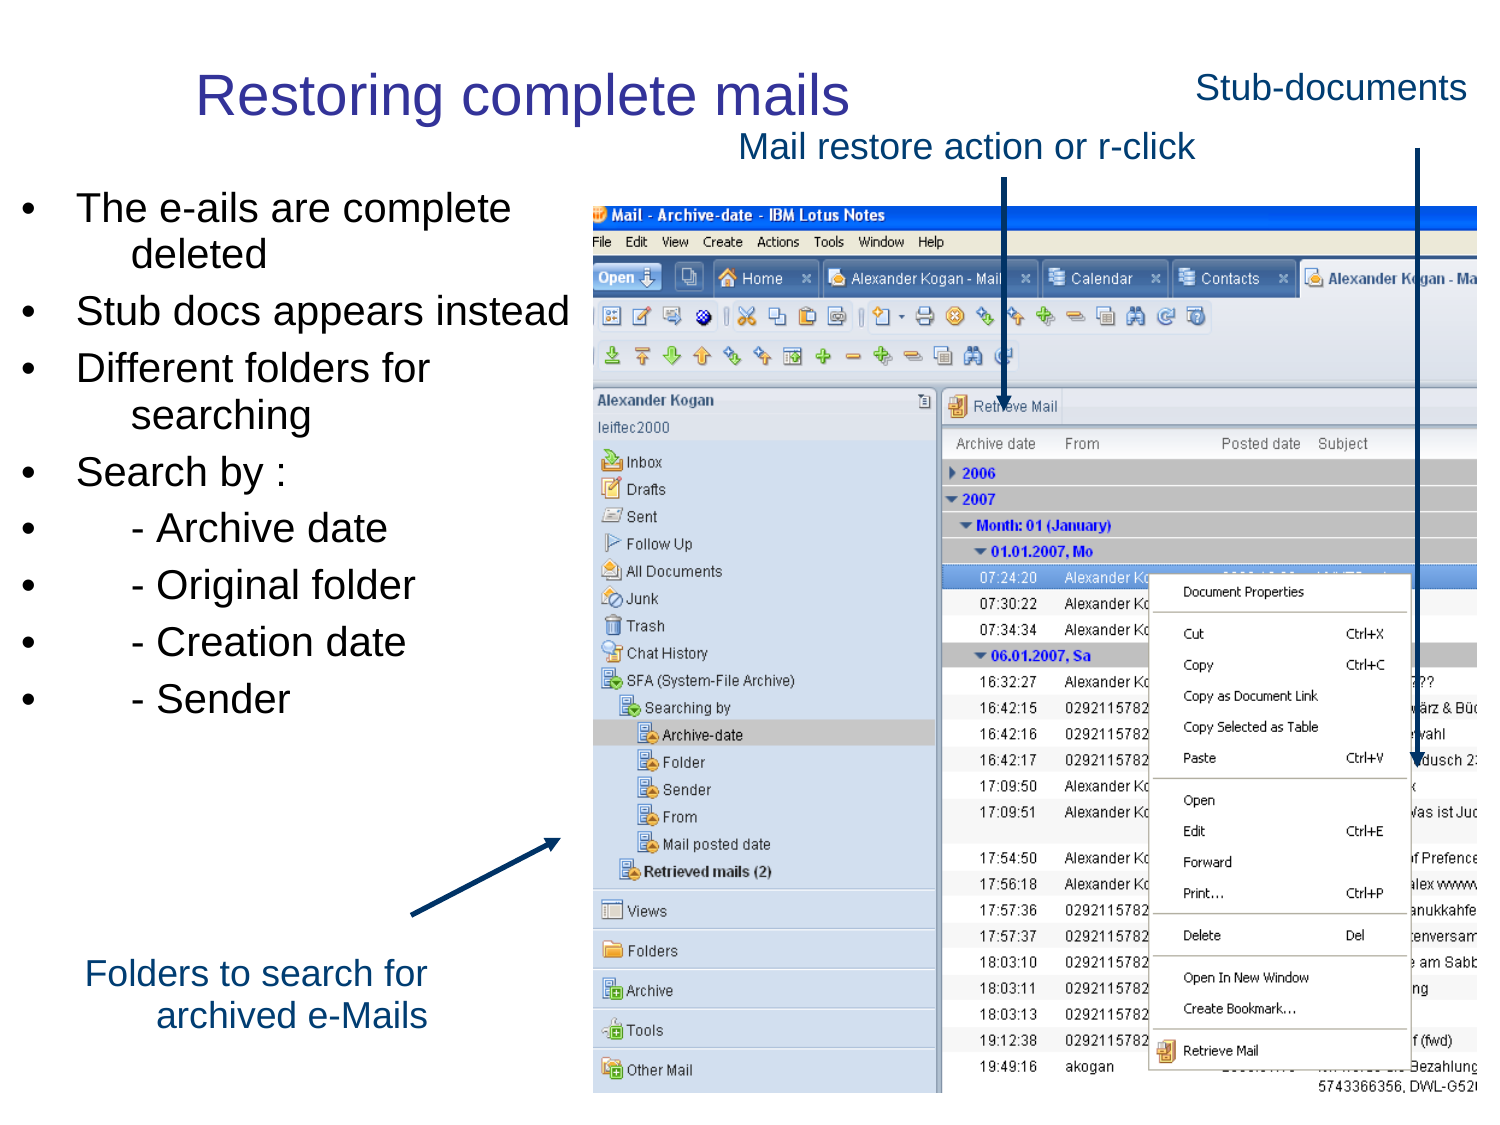

# Restoring complete mails
Stub-documents
Mail restore action or r-click
The e-ails are complete deleted
Stub docs appears instead
Different folders for searching
Search by :
	- Archive date
	- Original folder
	- Creation date
	- Sender
Folders to search for archived e-Mails